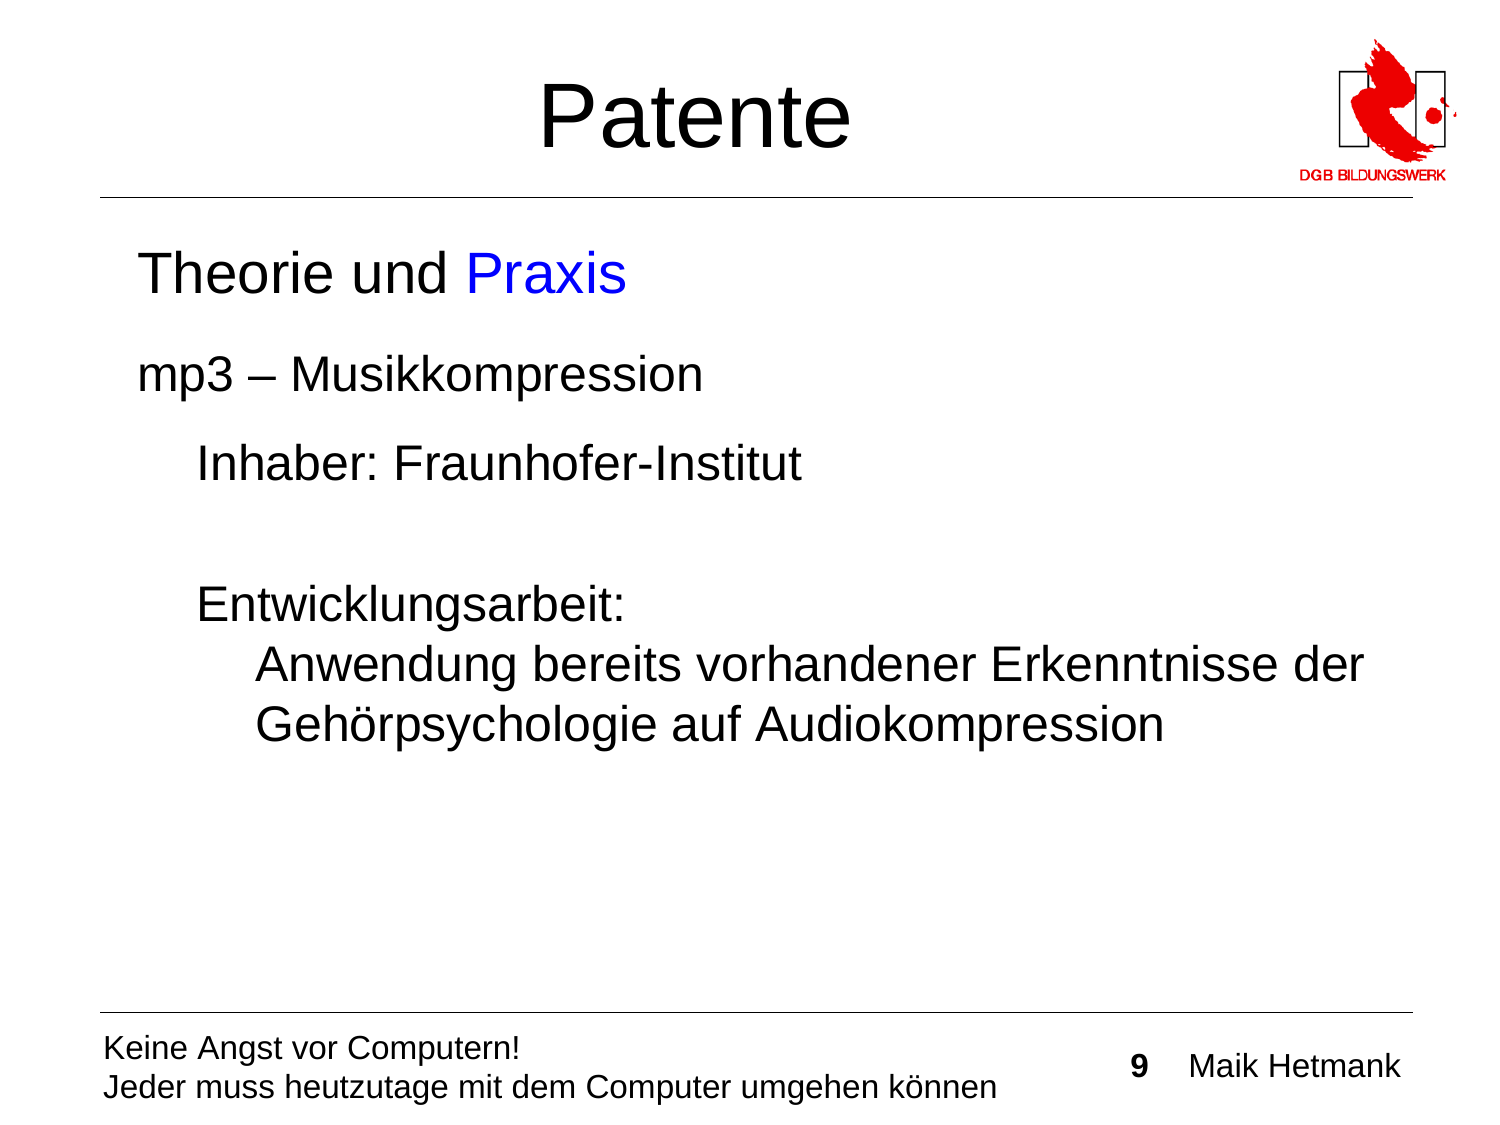

# Patente
Theorie und Praxis
mp3 – Musikkompression
Inhaber: Fraunhofer-Institut
Entwicklungsarbeit:
Anwendung bereits vorhandener Erkenntnisse der Gehörpsychologie auf Audiokompression